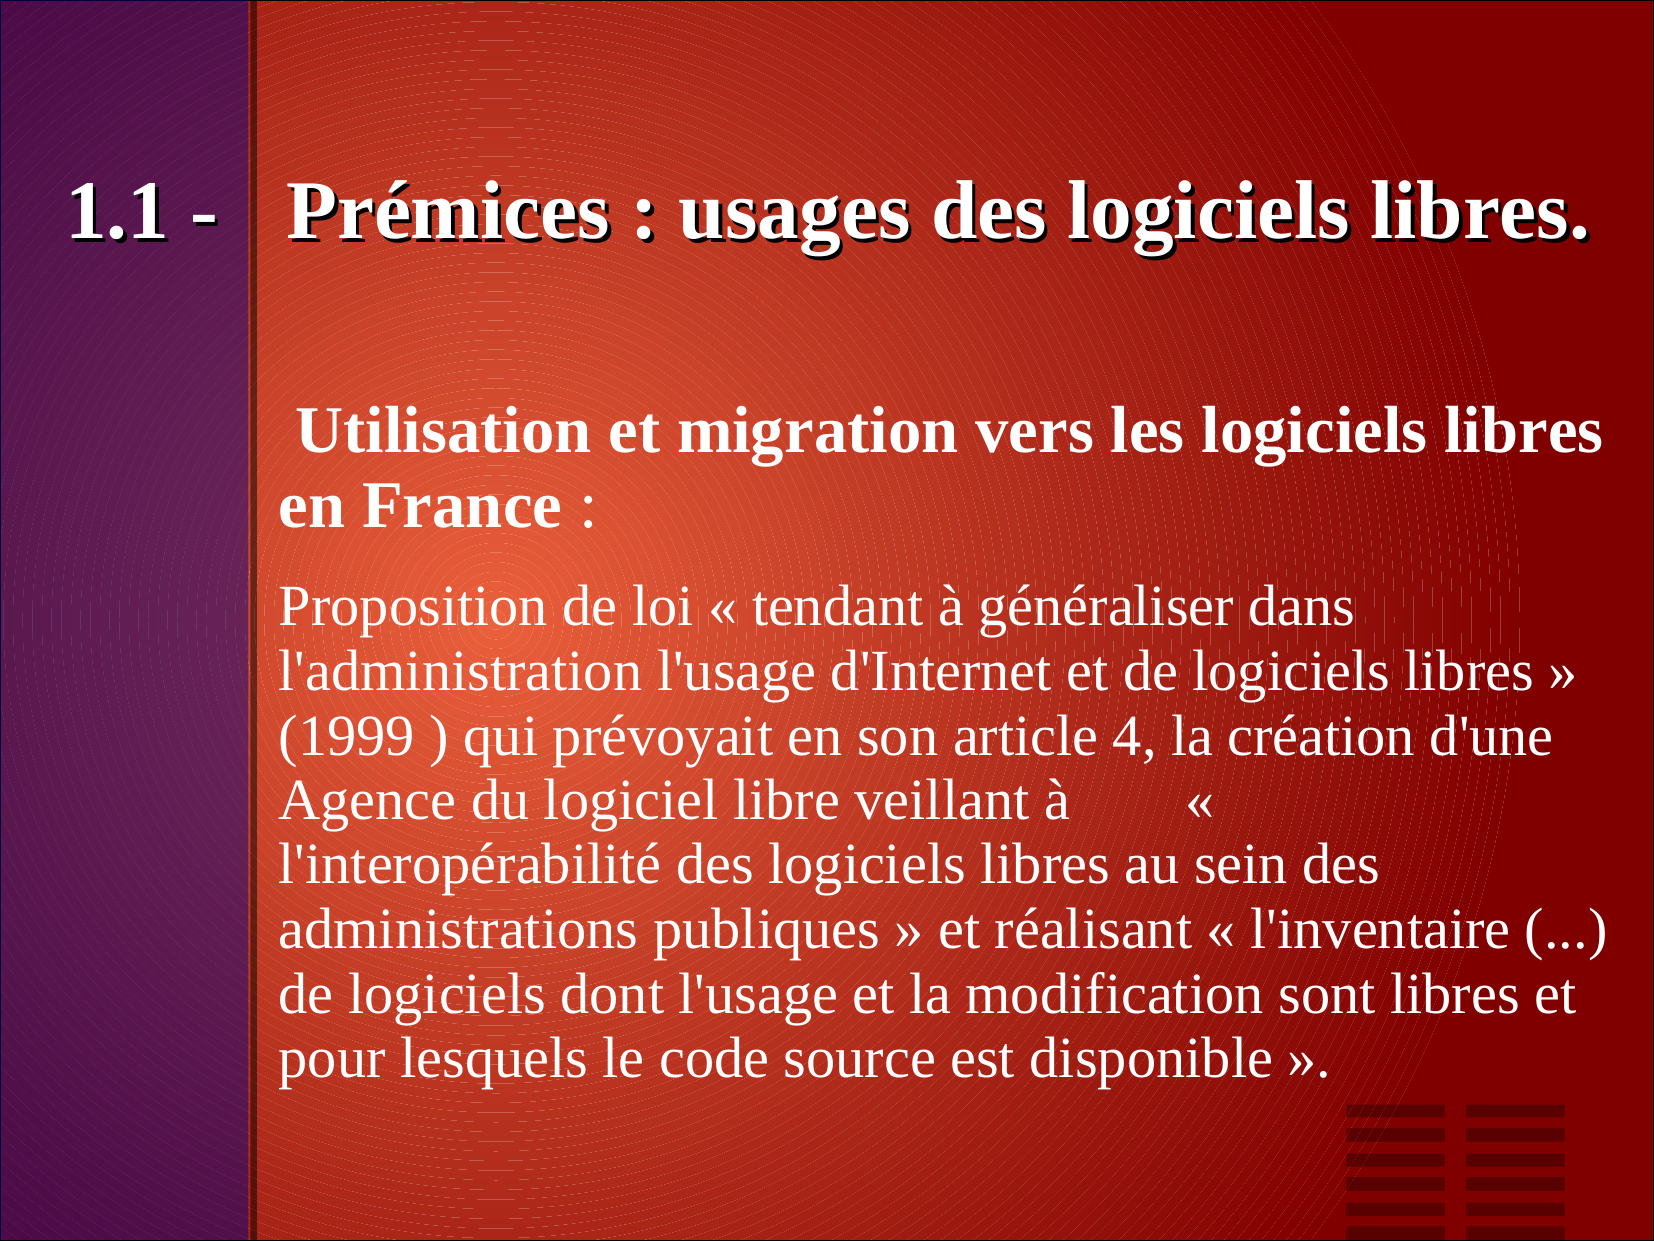

# 1.1 - 	Prémices : usages des logiciels libres.
 Utilisation et migration vers les logiciels libres en France :
Proposition de loi « tendant à généraliser dans l'administration l'usage d'Internet et de logiciels libres » (1999 ) qui prévoyait en son article 4, la création d'une Agence du logiciel libre veillant à « l'interopérabilité des logiciels libres au sein des administrations publiques » et réalisant « l'inventaire (...) de logiciels dont l'usage et la modification sont libres et pour lesquels le code source est disponible ».